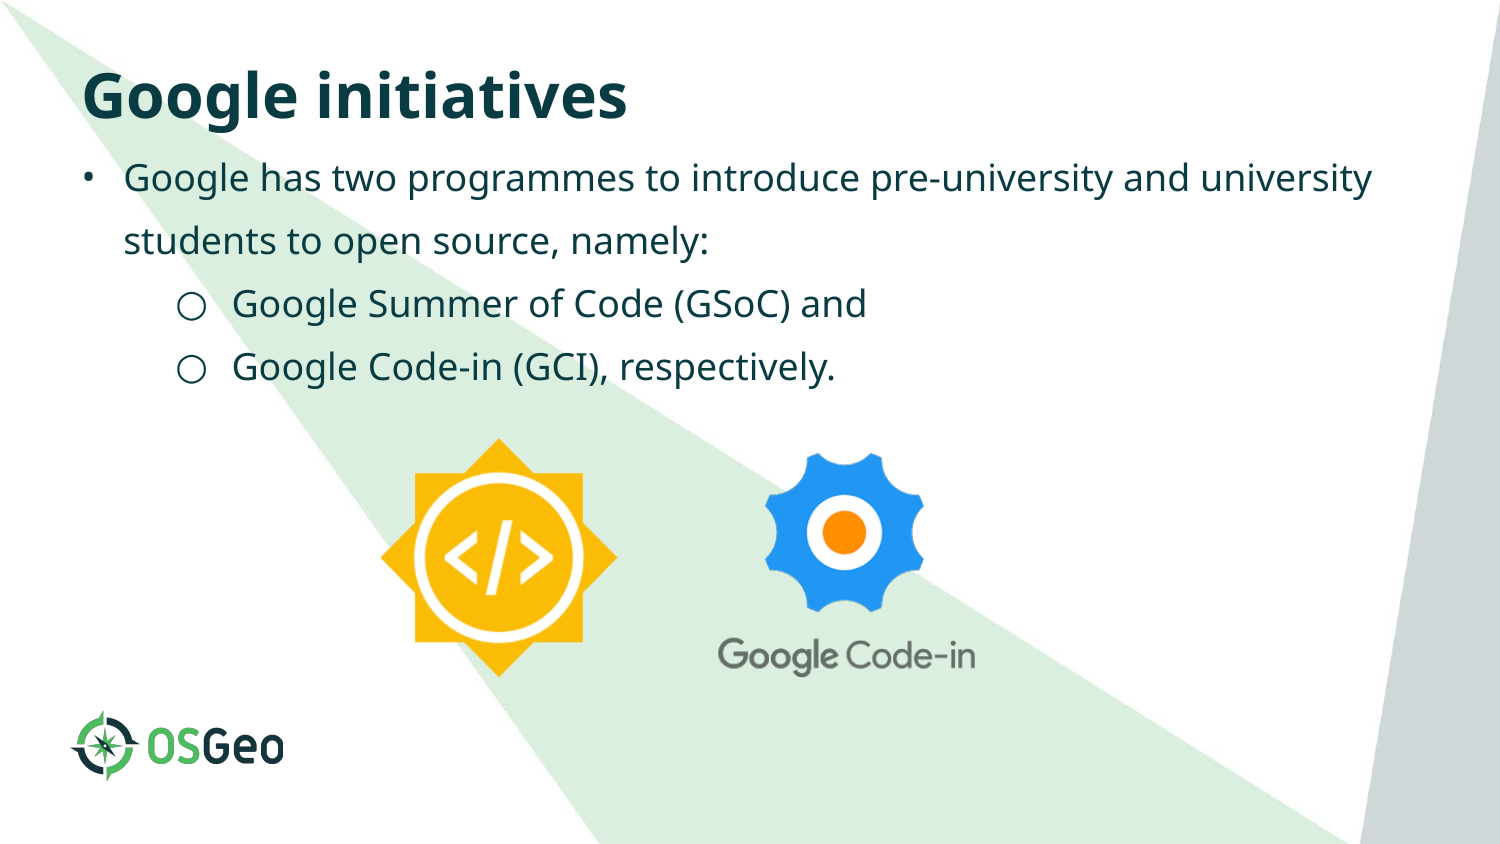

# Google initiatives
Google has two programmes to introduce pre-university and university students to open source, namely:
Google Summer of Code (GSoC) and
Google Code-in (GCI), respectively.